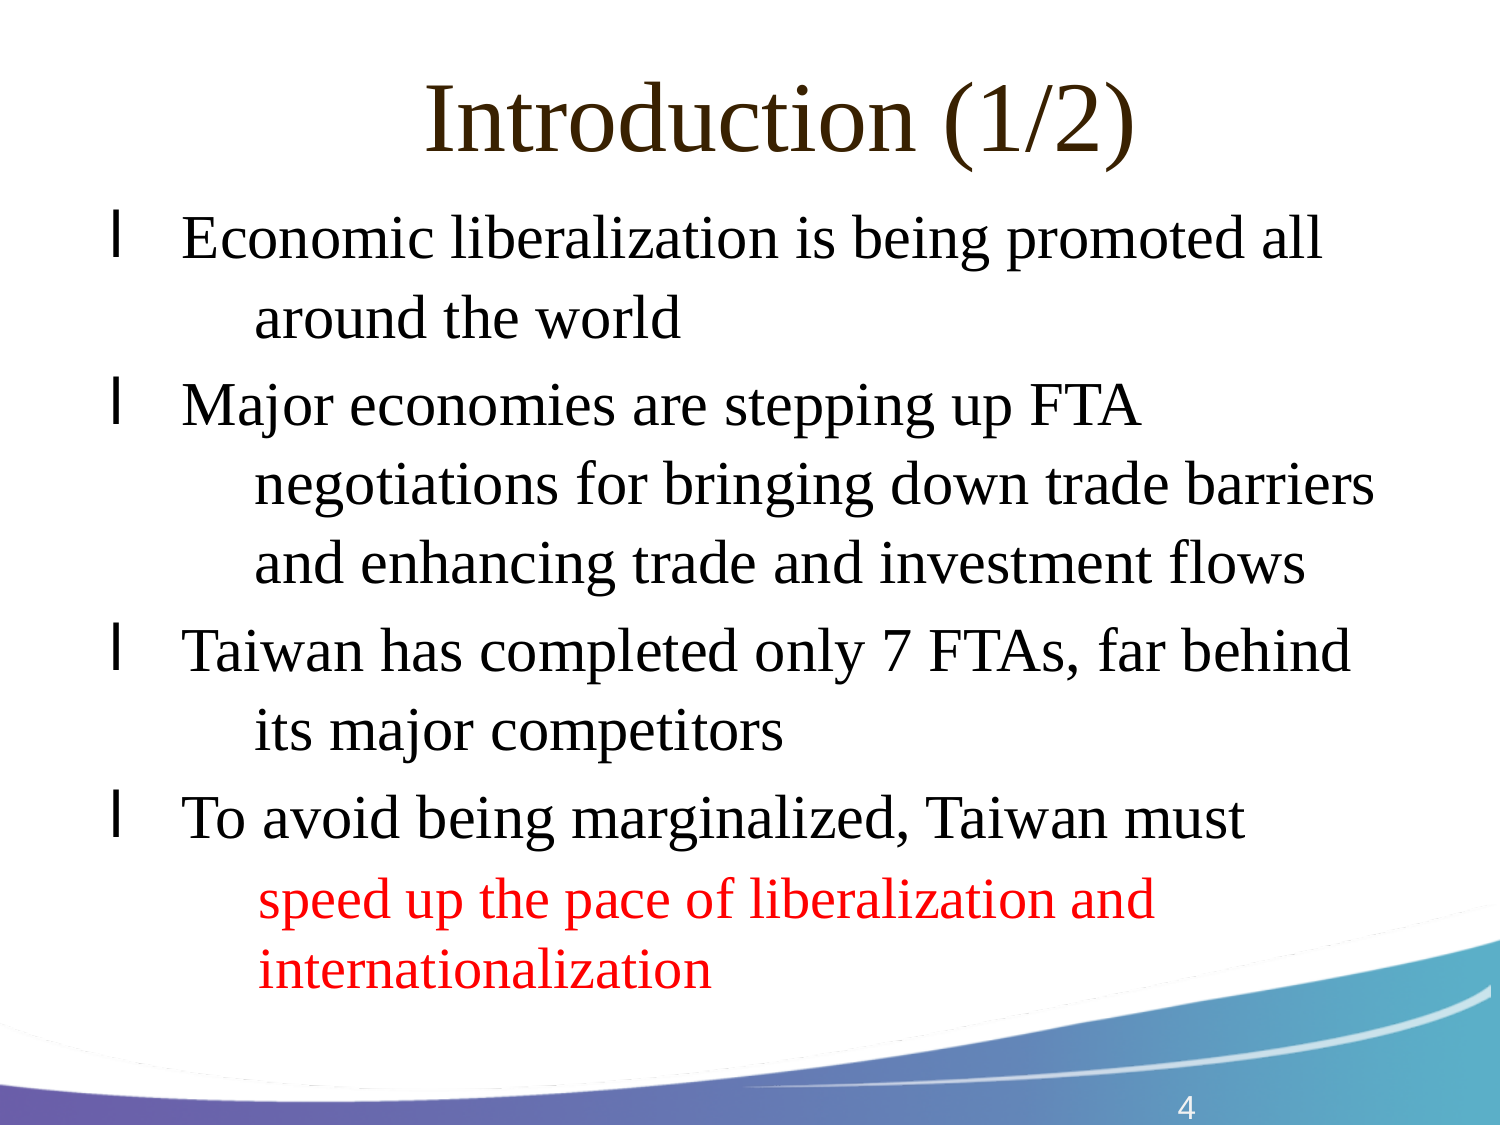

# Introduction (1/2)
Economic liberalization is being promoted all around the world
Major economies are stepping up FTA negotiations for bringing down trade barriers and enhancing trade and investment flows
Taiwan has completed only 7 FTAs, far behind its major competitors
To avoid being marginalized, Taiwan must
speed up the pace of liberalization and internationalization